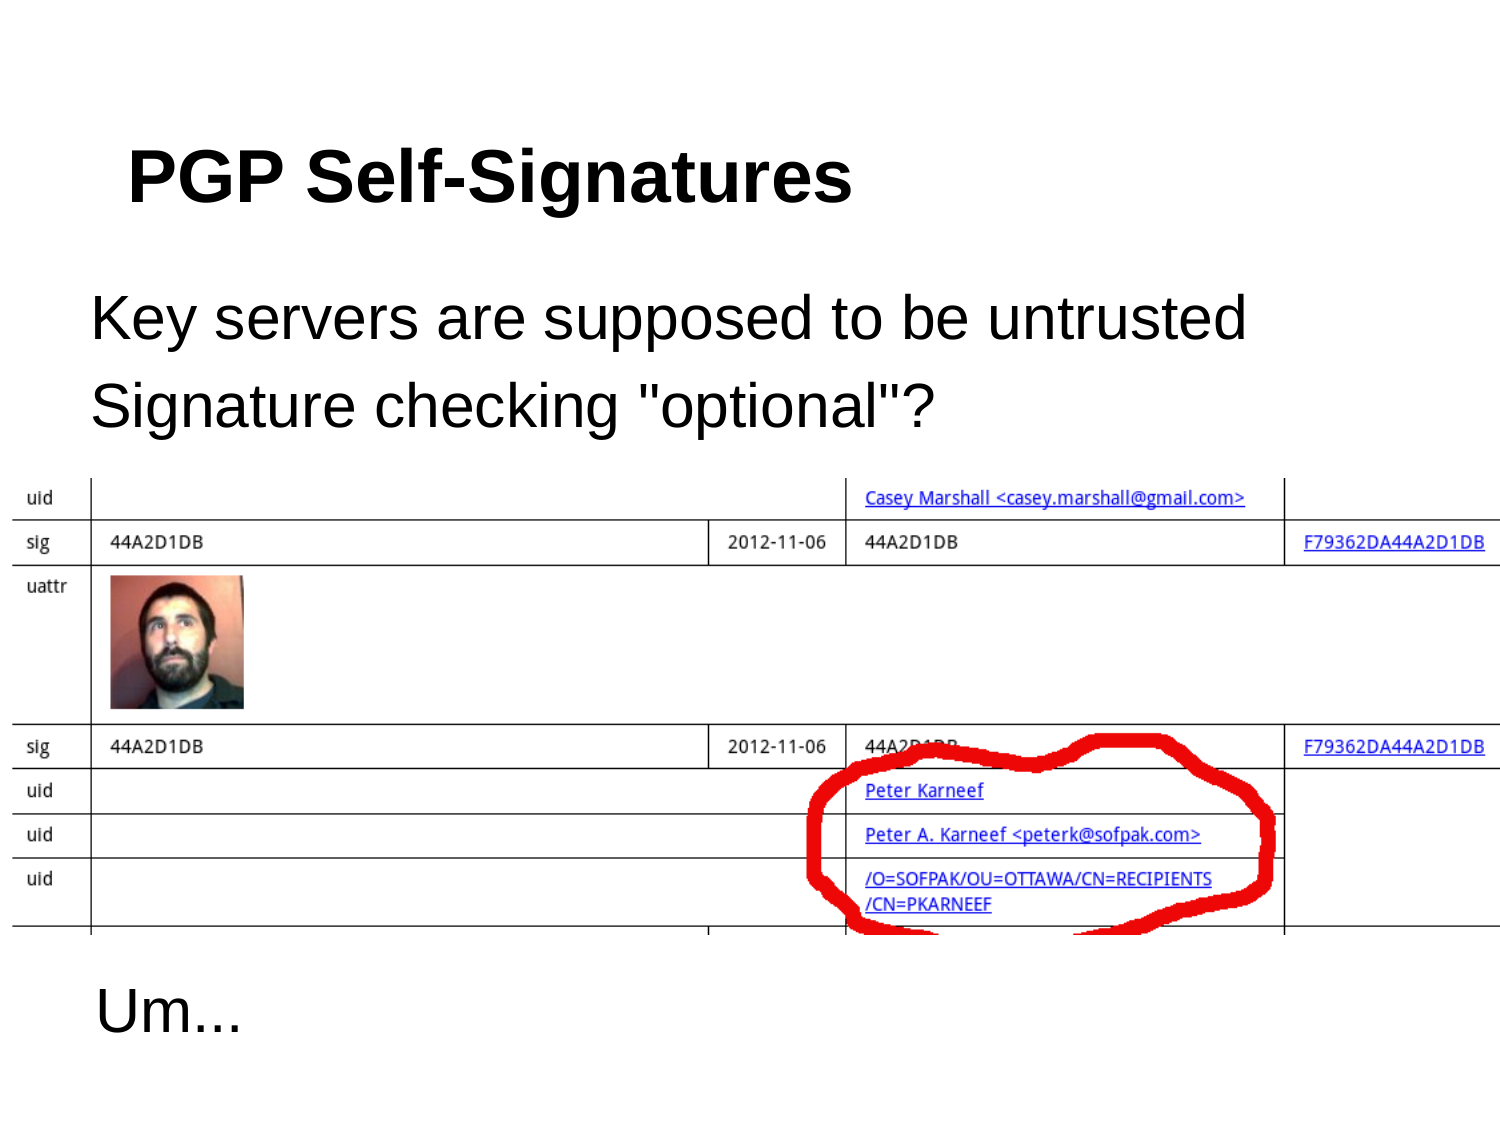

# PGP Self-Signatures
Key servers are supposed to be untrusted
Signature checking "optional"?
Um...